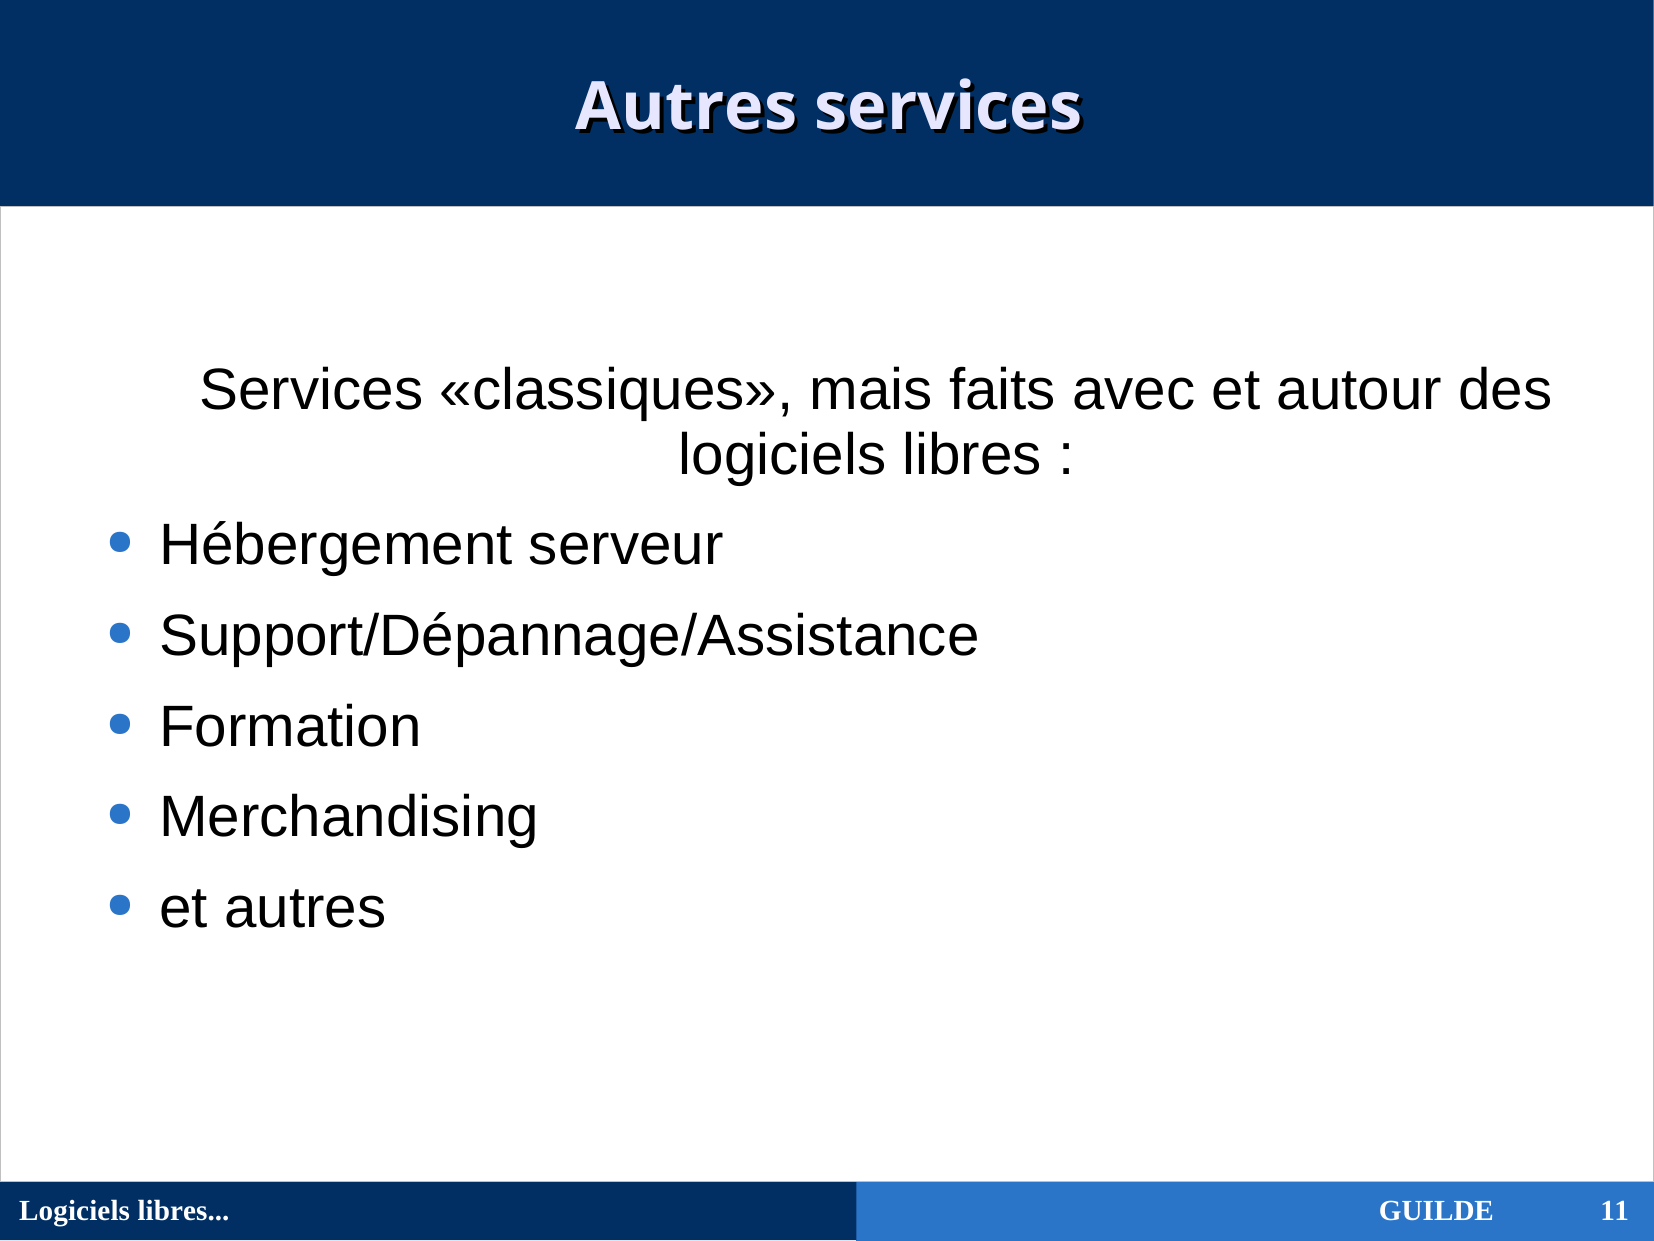

# Autres services
Services «classiques», mais faits avec et autour des logiciels libres :
Hébergement serveur
Support/Dépannage/Assistance
Formation
Merchandising
et autres
11